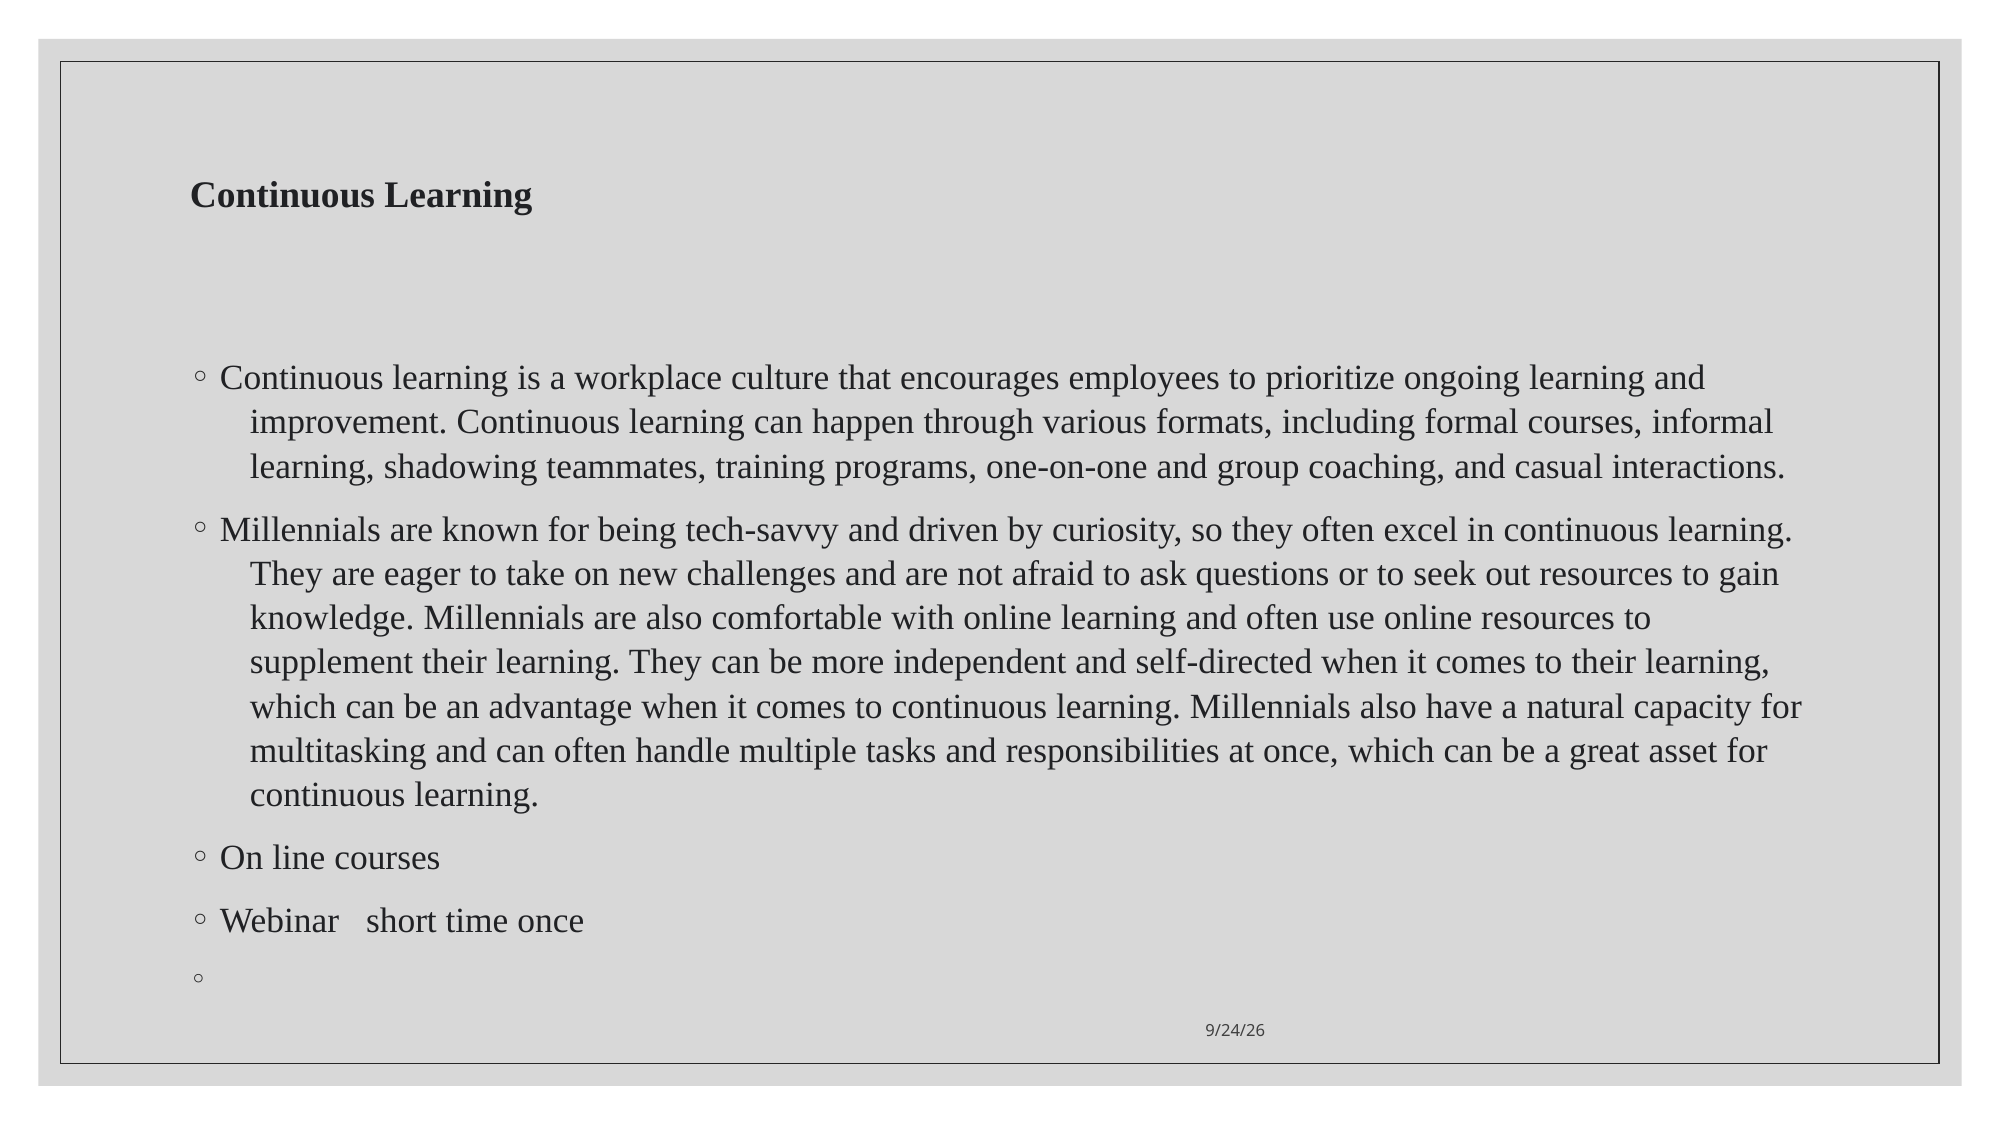

# Continuous Learning
Continuous learning is a workplace culture that encourages employees to prioritize ongoing learning and improvement. Continuous learning can happen through various formats, including formal courses, informal learning, shadowing teammates, training programs, one-on-one and group coaching, and casual interactions.
Millennials are known for being tech-savvy and driven by curiosity, so they often excel in continuous learning. They are eager to take on new challenges and are not afraid to ask questions or to seek out resources to gain knowledge. Millennials are also comfortable with online learning and often use online resources to supplement their learning. They can be more independent and self-directed when it comes to their learning, which can be an advantage when it comes to continuous learning. Millennials also have a natural capacity for multitasking and can often handle multiple tasks and responsibilities at once, which can be a great asset for continuous learning.
On line courses
Webinar short time once